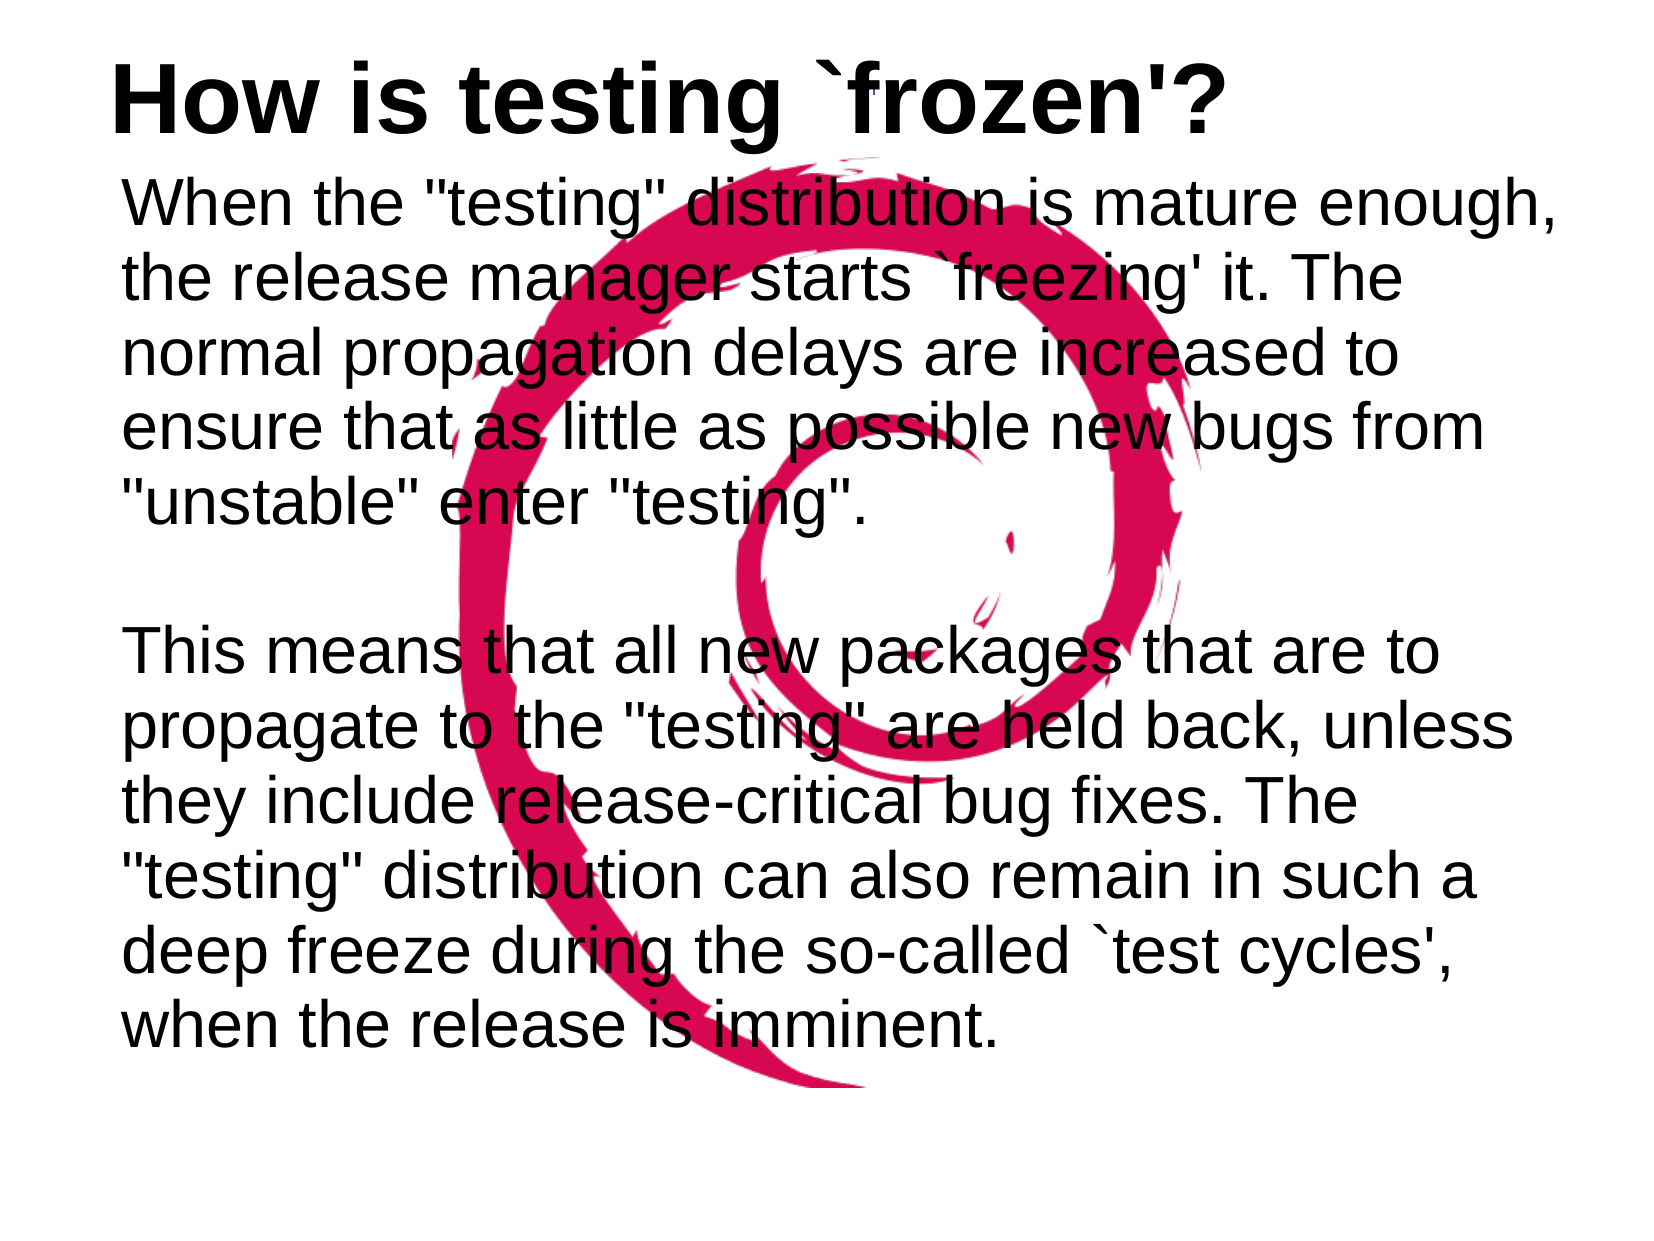

How is testing `frozen'?
When the "testing" distribution is mature enough, the release manager starts `freezing' it. The normal propagation delays are increased to ensure that as little as possible new bugs from "unstable" enter "testing".
This means that all new packages that are to propagate to the "testing" are held back, unless they include release-critical bug fixes. The "testing" distribution can also remain in such a deep freeze during the so-called `test cycles', when the release is imminent.